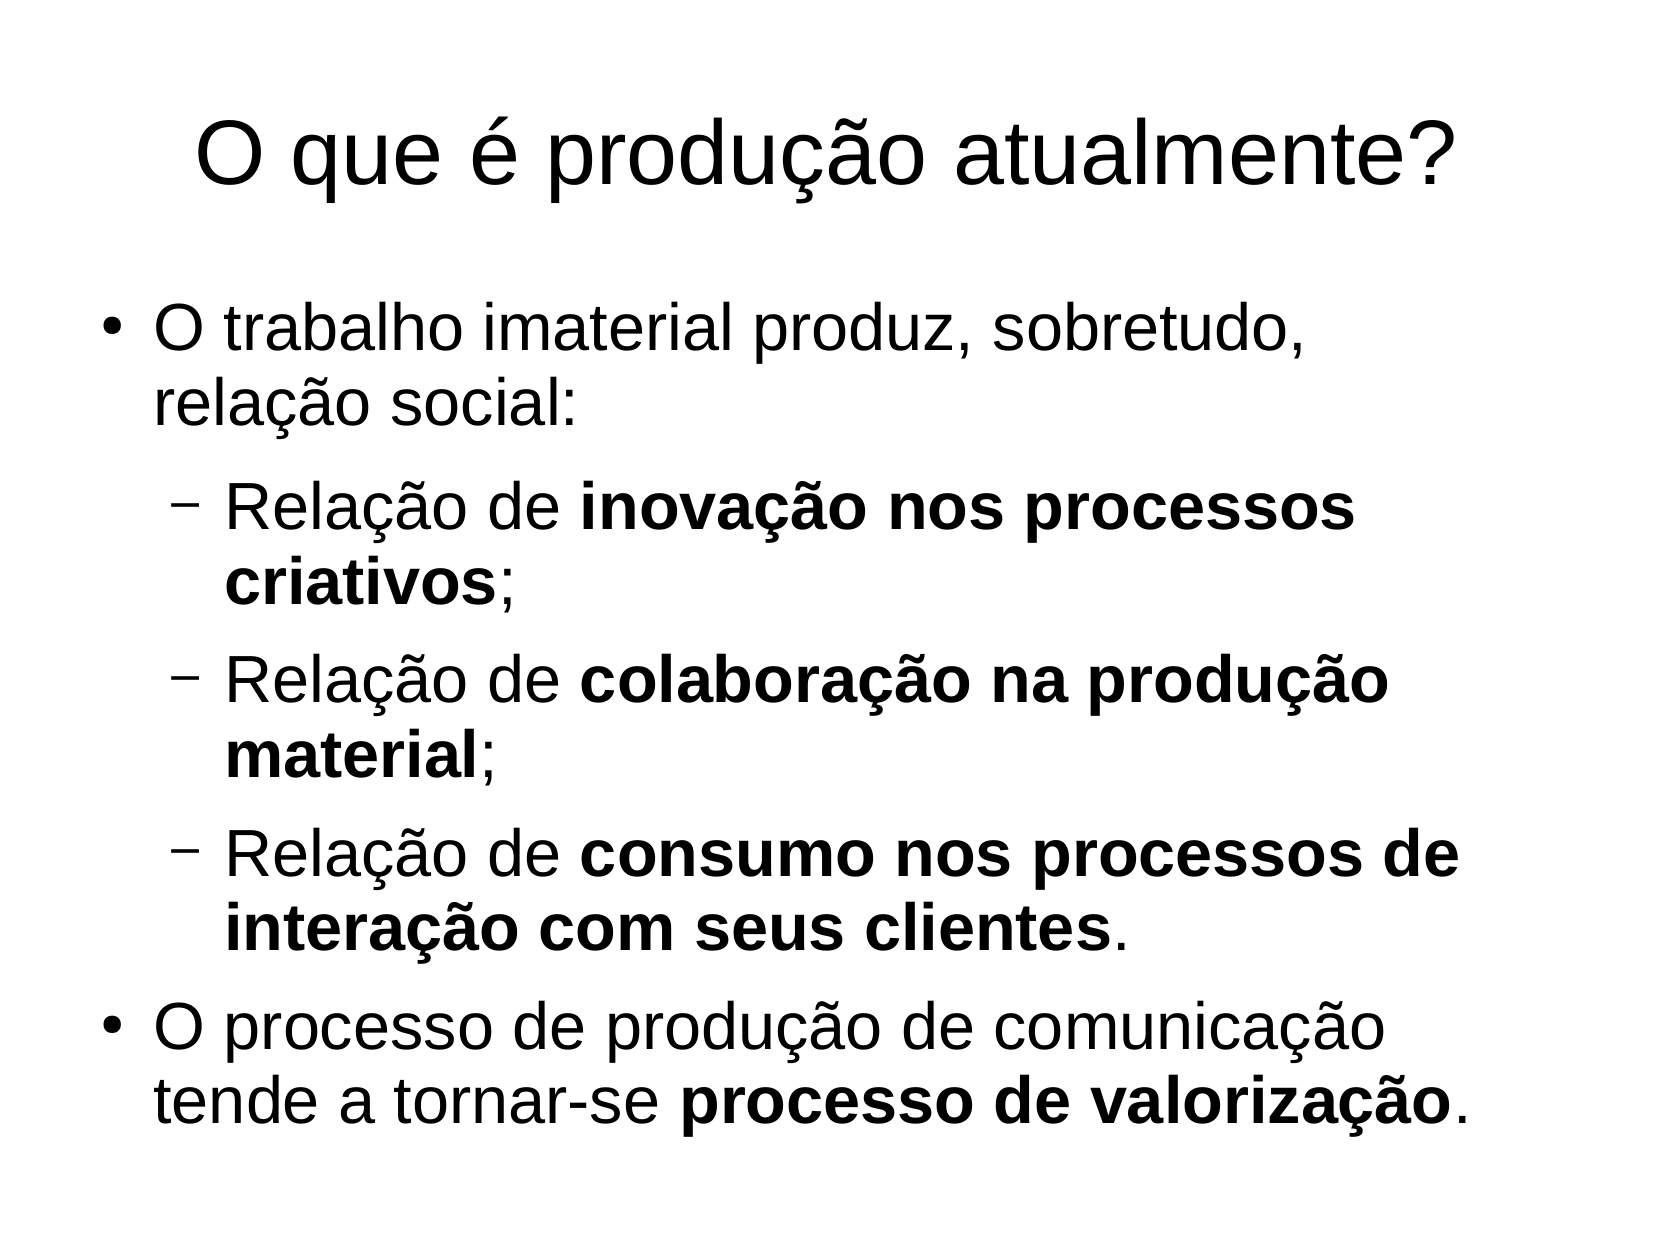

# O que é produção atualmente?
O trabalho imaterial produz, sobretudo, relação social:
Relação de inovação nos processos criativos;
Relação de colaboração na produção material;
Relação de consumo nos processos de interação com seus clientes.
O processo de produção de comunicação tende a tornar-se processo de valorização.